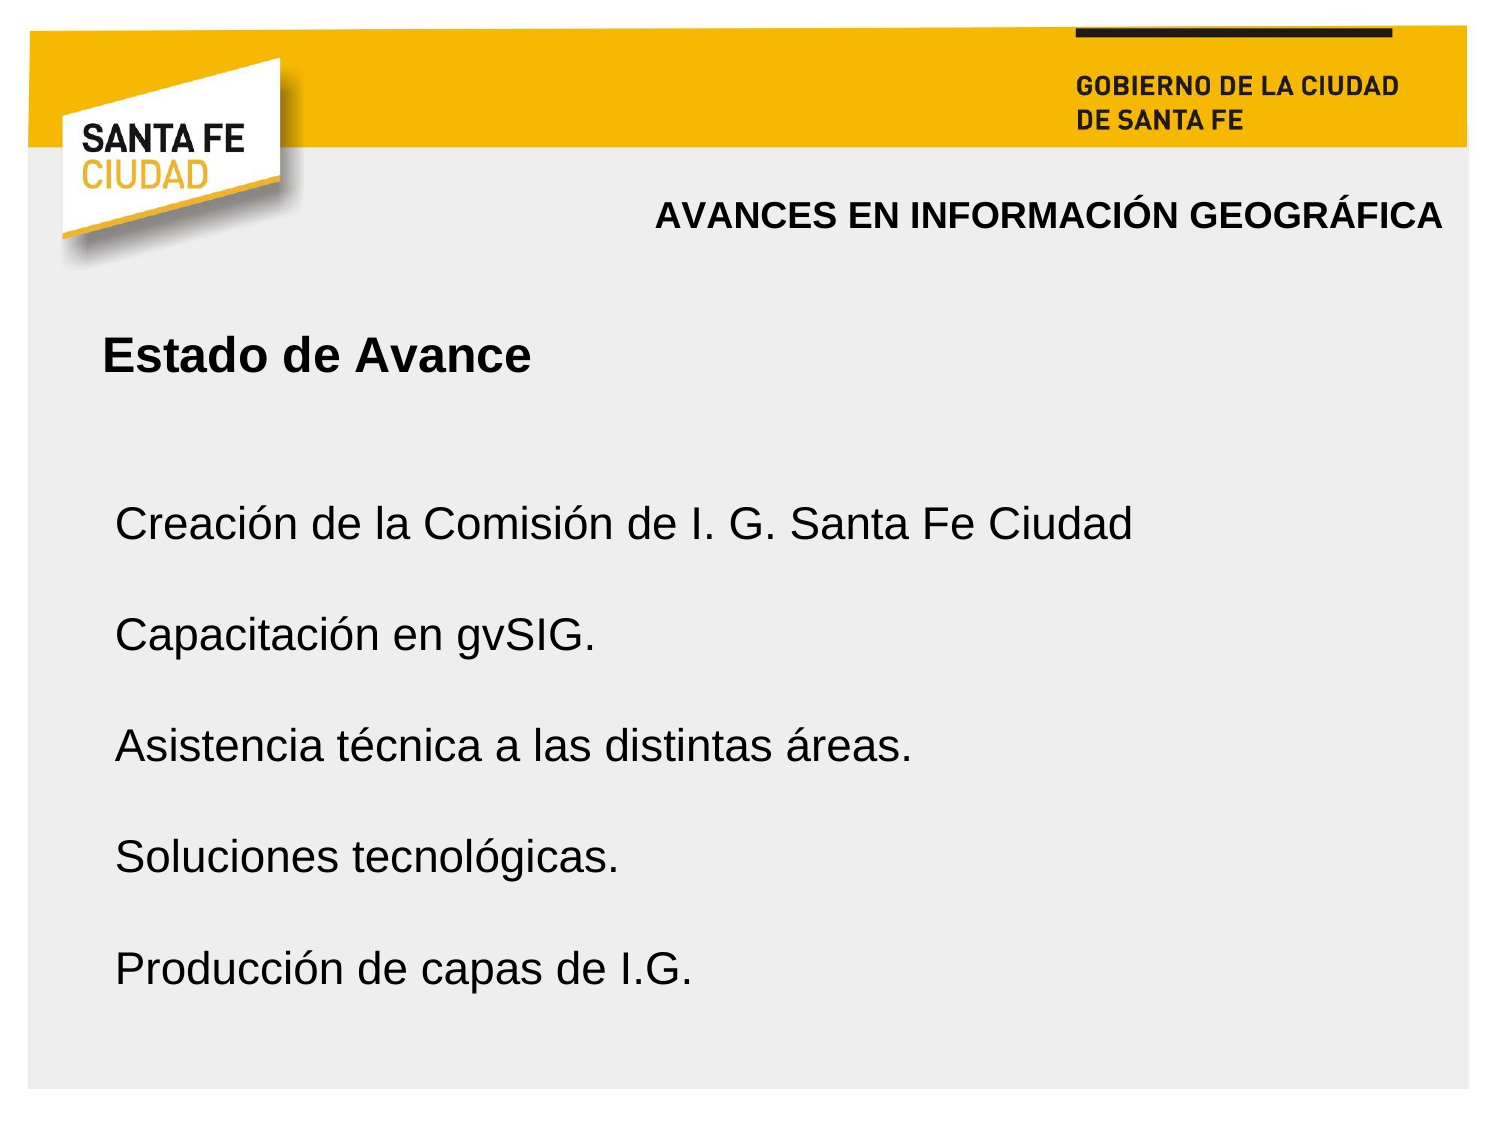

AVANCES EN INFORMACIÓN GEOGRÁFICA
Estado de Avance
 Creación de la Comisión de I. G. Santa Fe Ciudad
 Capacitación en gvSIG.
 Asistencia técnica a las distintas áreas.
 Soluciones tecnológicas.
 Producción de capas de I.G.